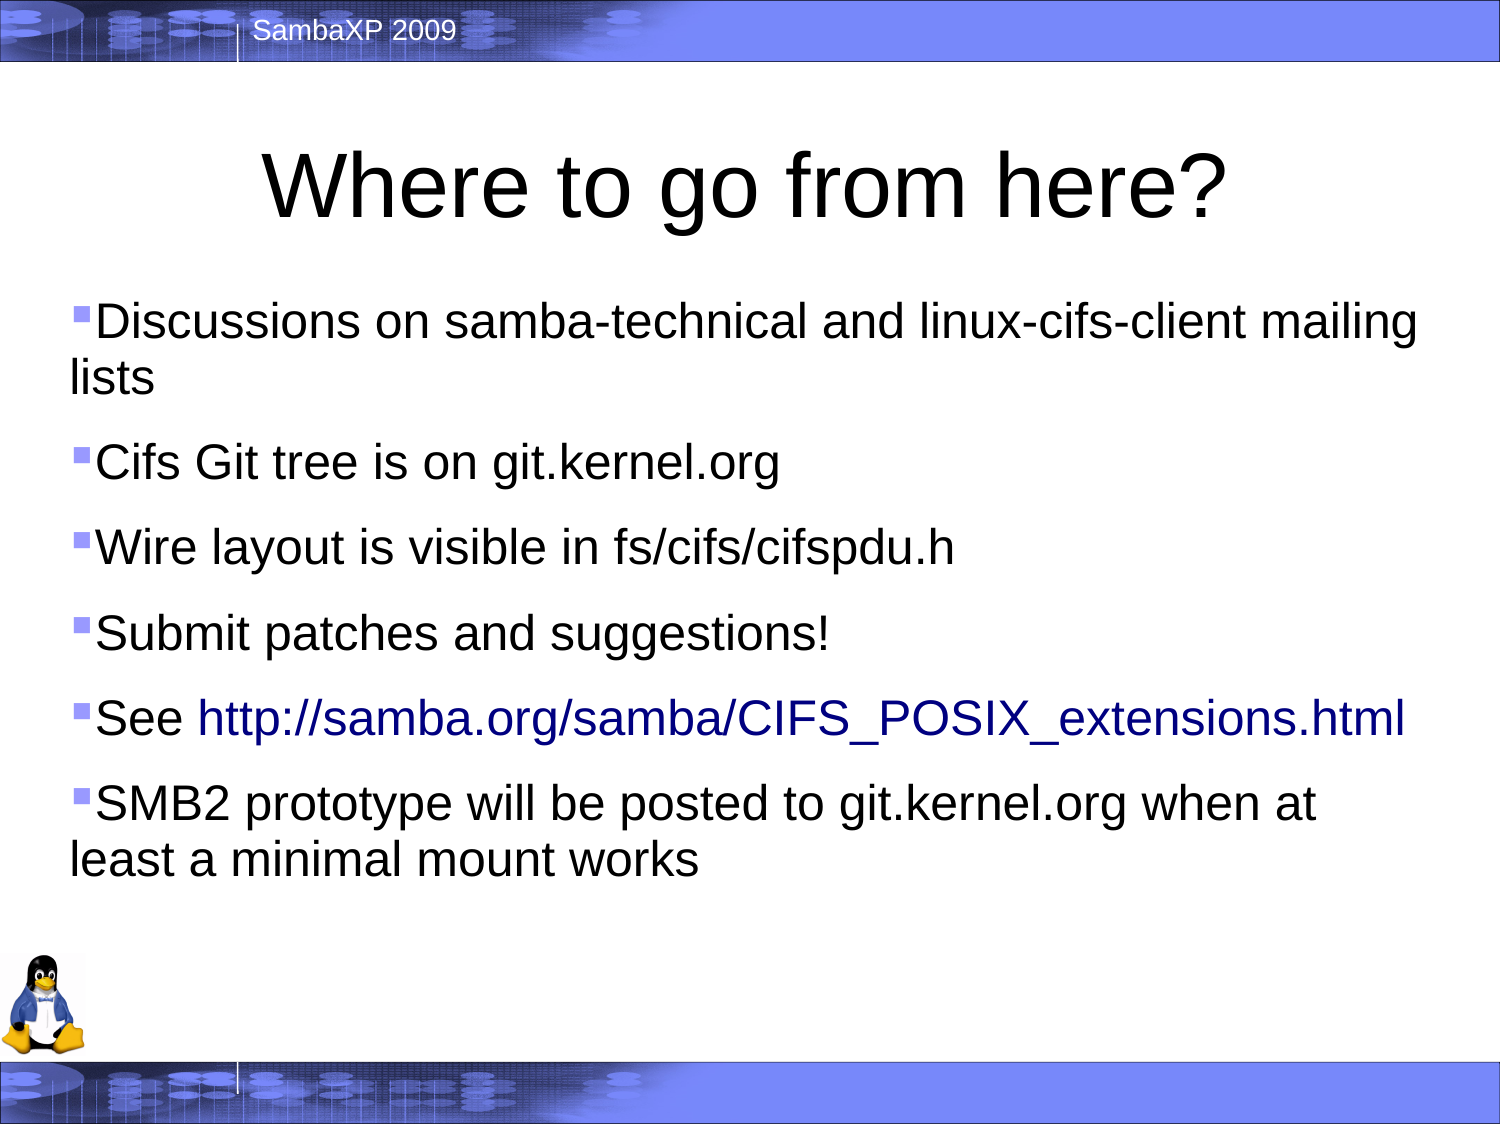

# Where to go from here?
Discussions on samba-technical and linux-cifs-client mailing lists
Cifs Git tree is on git.kernel.org
Wire layout is visible in fs/cifs/cifspdu.h
Submit patches and suggestions!
See http://samba.org/samba/CIFS_POSIX_extensions.html
SMB2 prototype will be posted to git.kernel.org when at least a minimal mount works